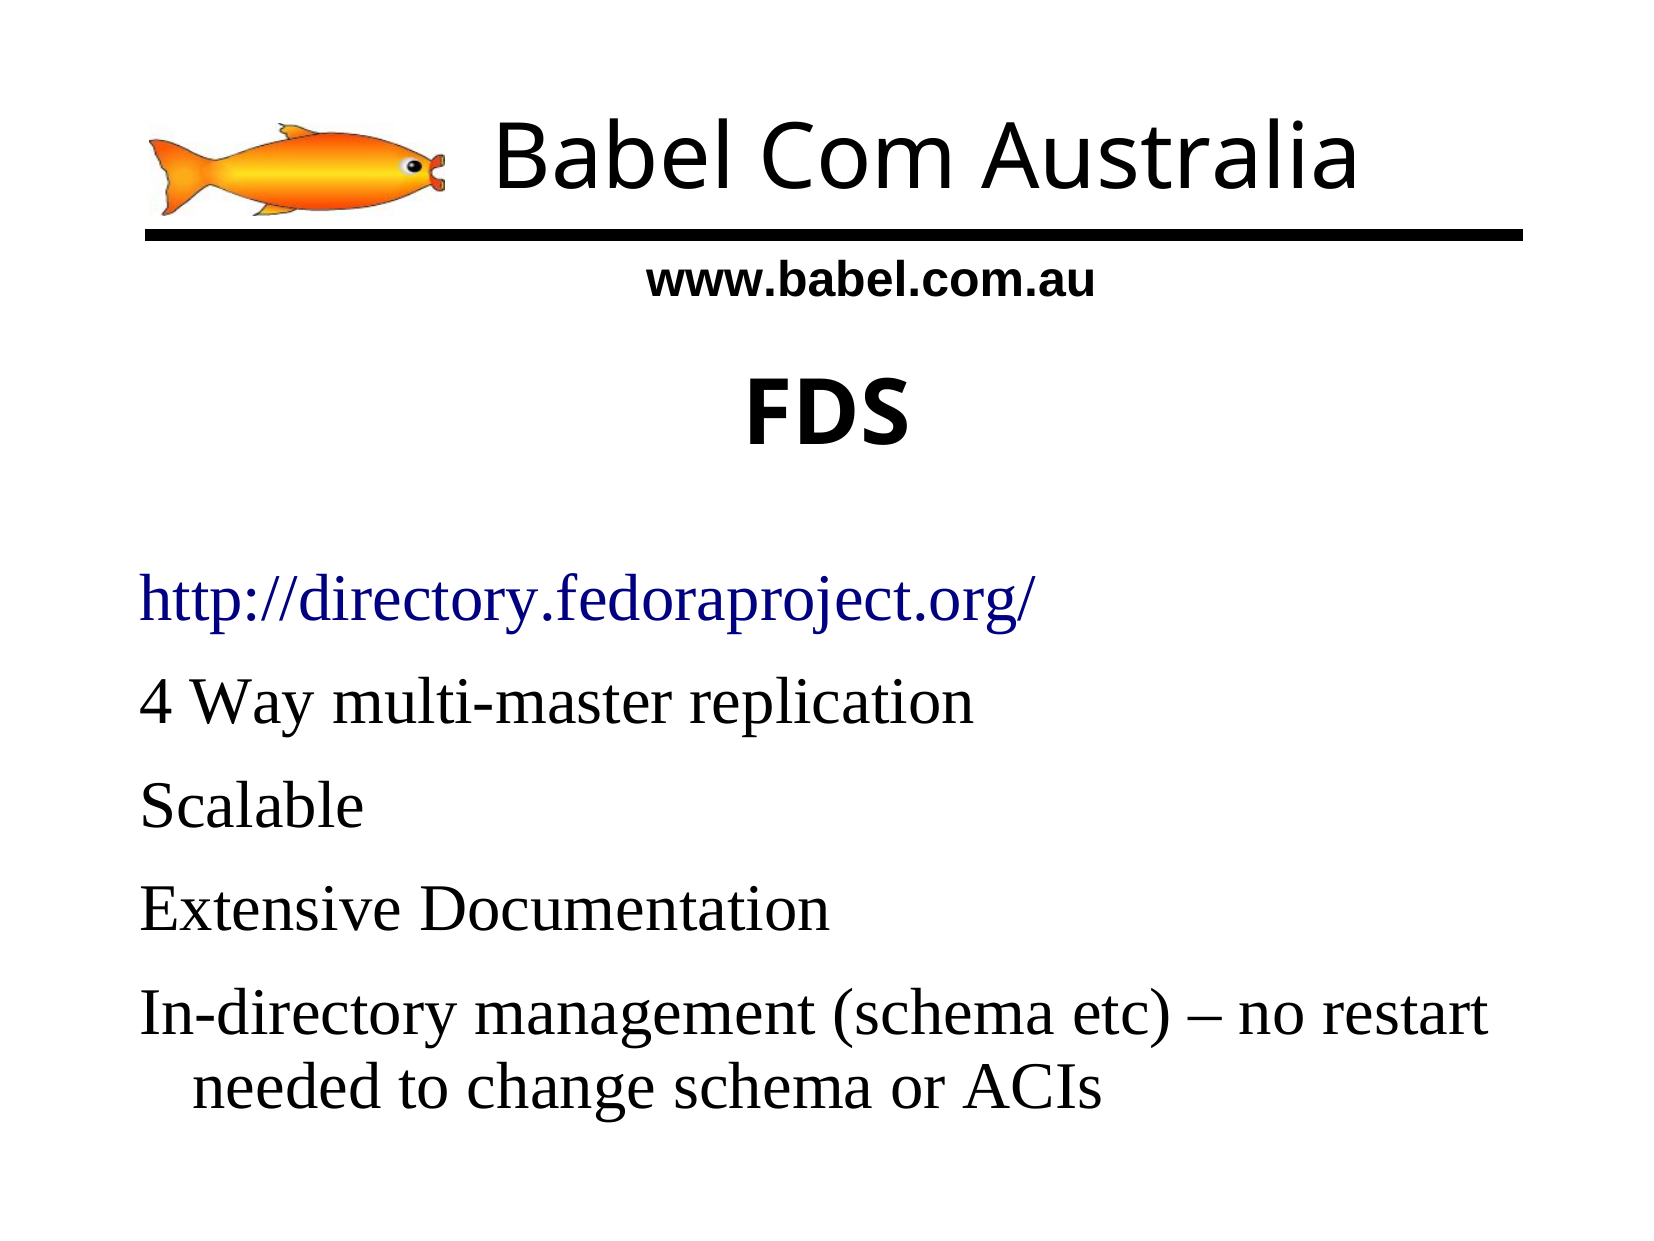

# FDS
http://directory.fedoraproject.org/
4 Way multi-master replication
Scalable
Extensive Documentation
In-directory management (schema etc) – no restart needed to change schema or ACIs